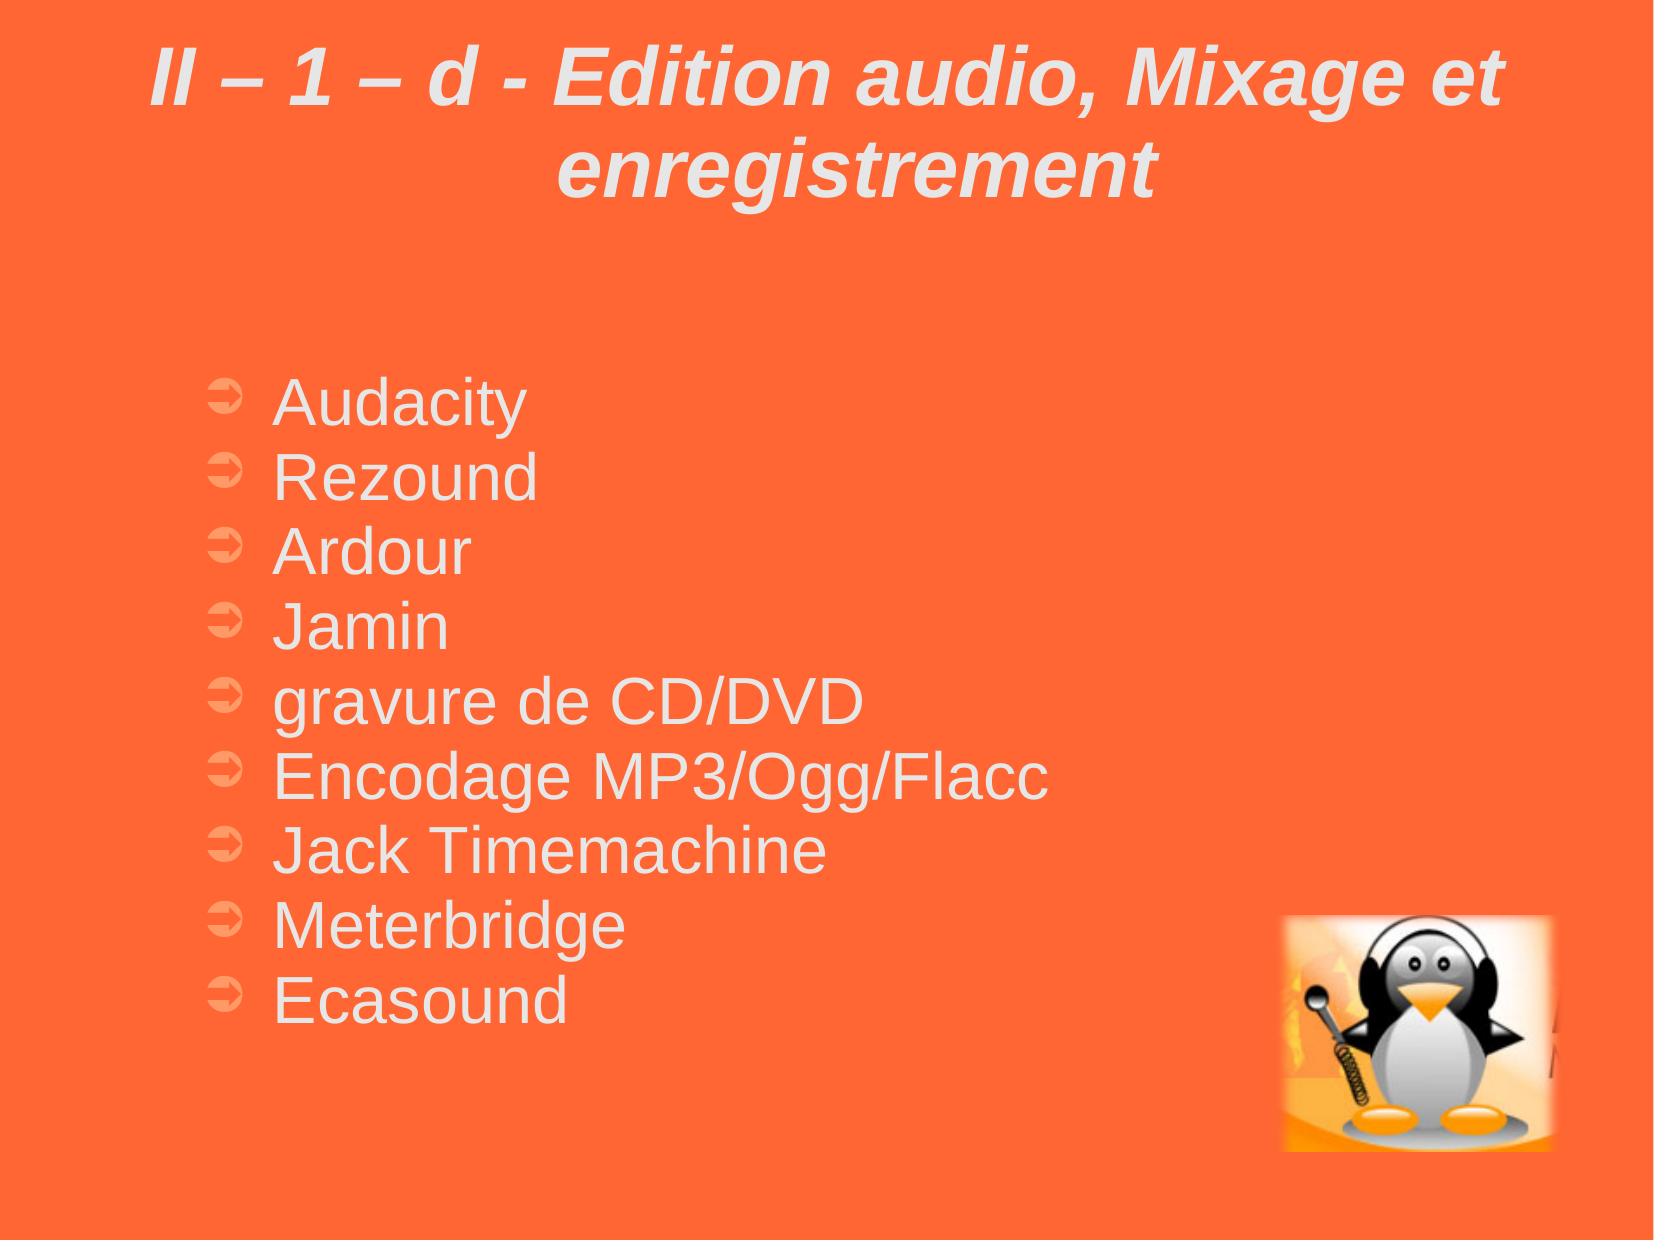

# II – 1 – d - Edition audio, Mixage et enregistrement
Audacity
Rezound
Ardour
Jamin
gravure de CD/DVD
Encodage MP3/Ogg/Flacc
Jack Timemachine
Meterbridge
Ecasound